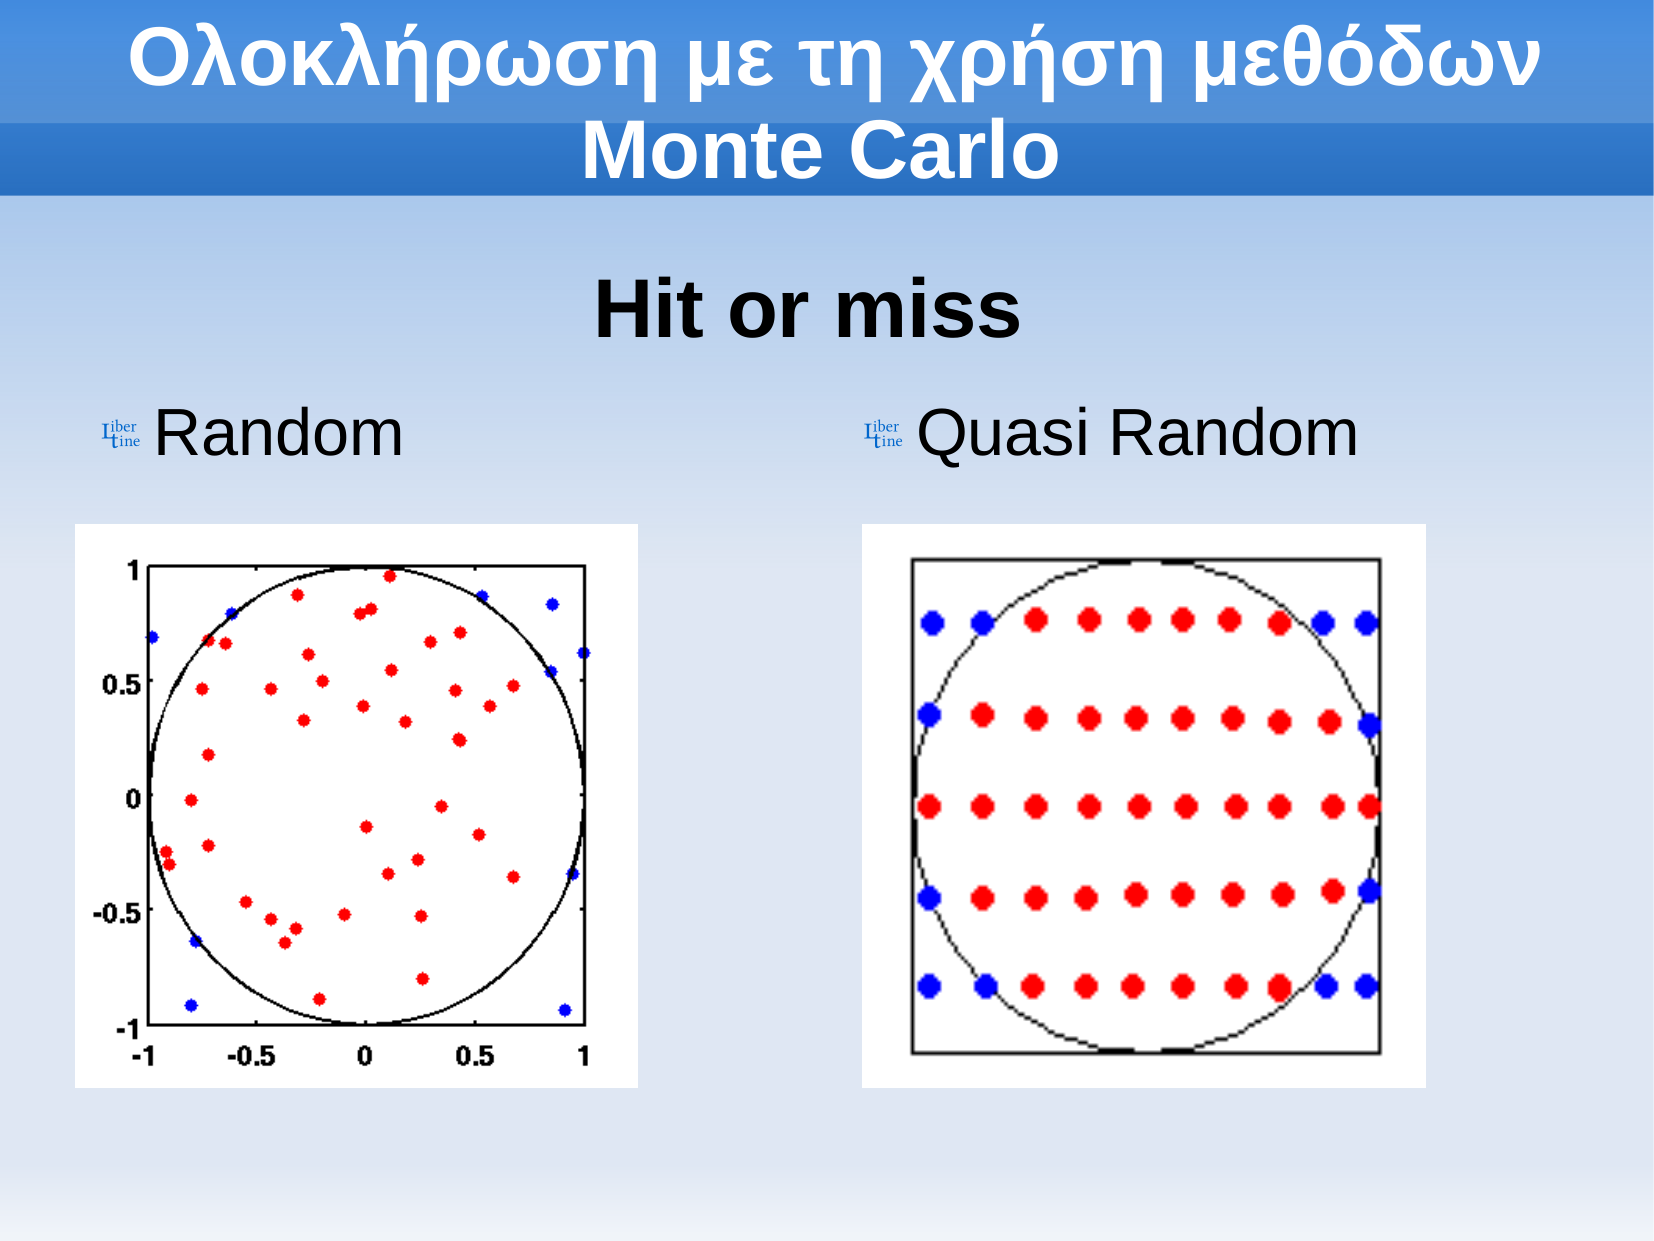

# Ολοκλήρωση με τη χρήση μεθόδων Monte Carlo
Hit or miss
Random
Quasi Random